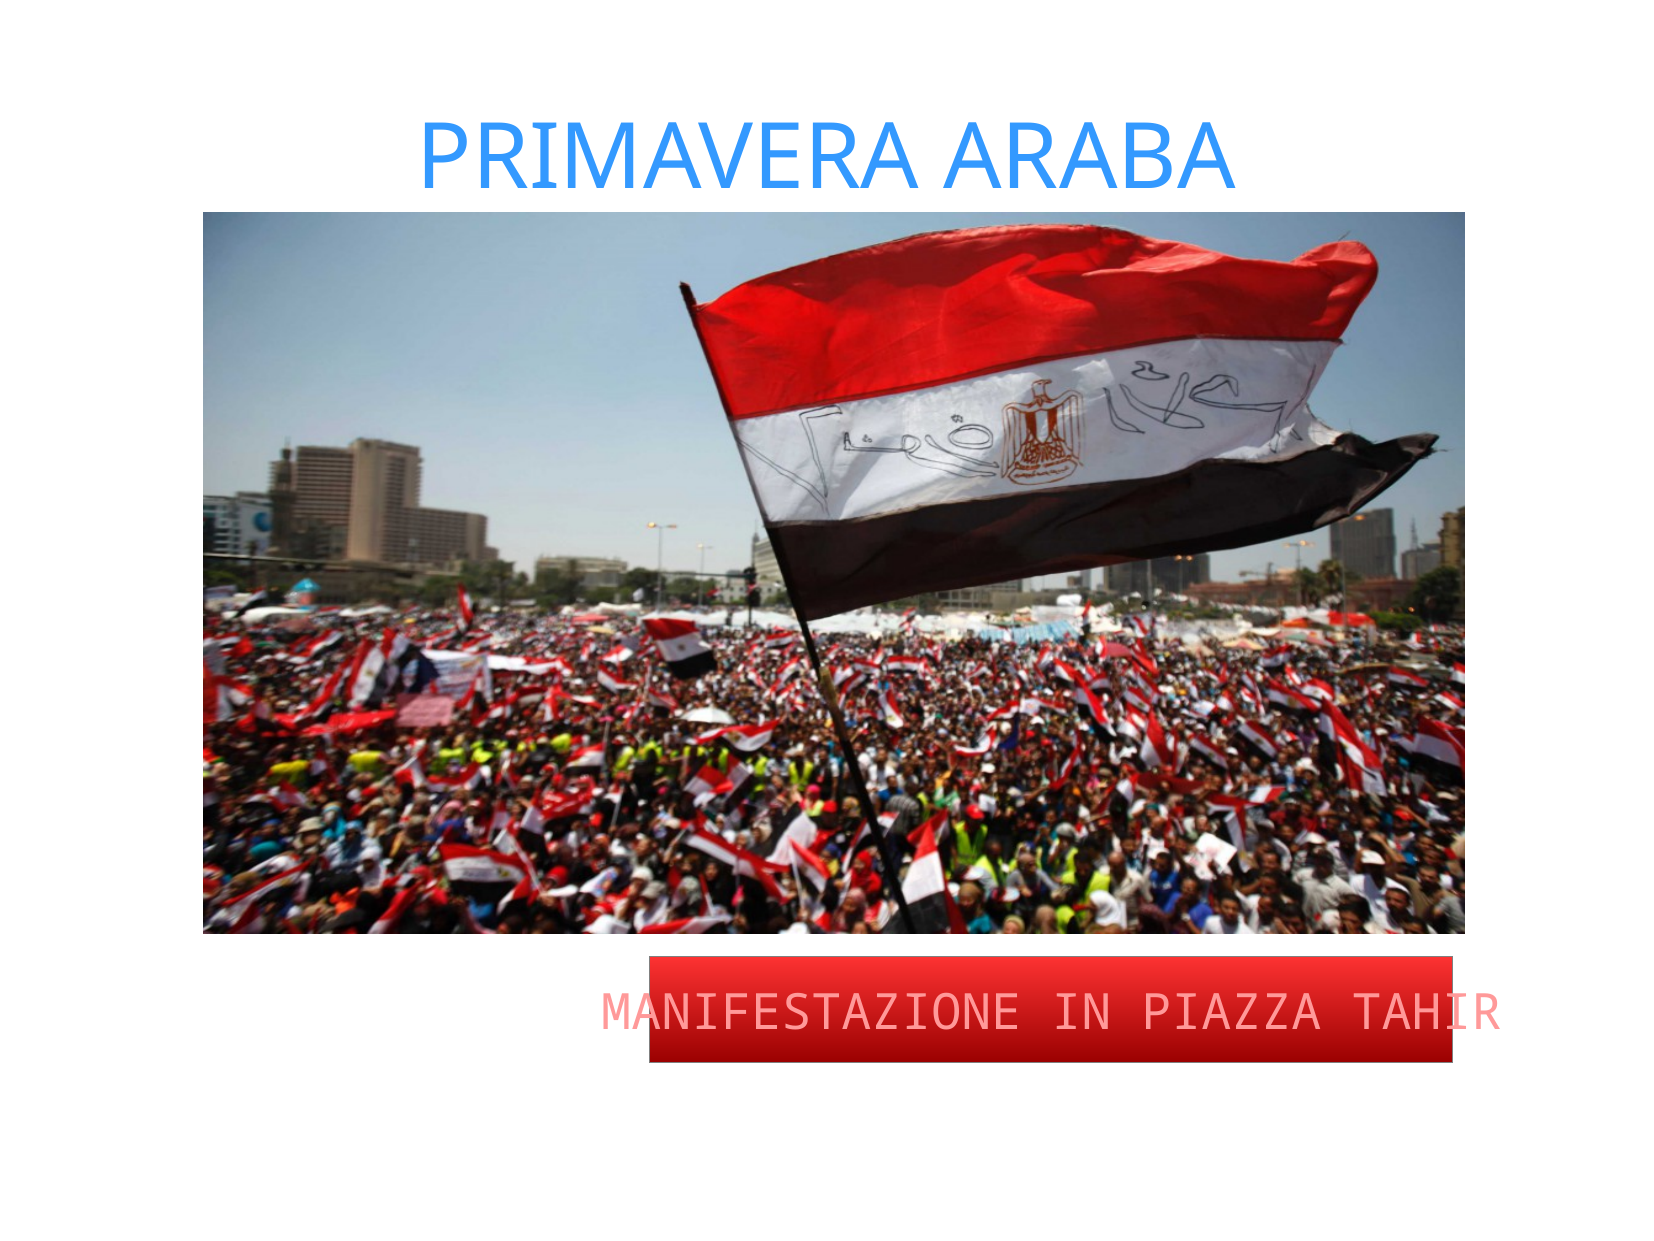

# PRIMAVERA ARABA
MANIFESTAZIONE IN PIAZZA TAHIR